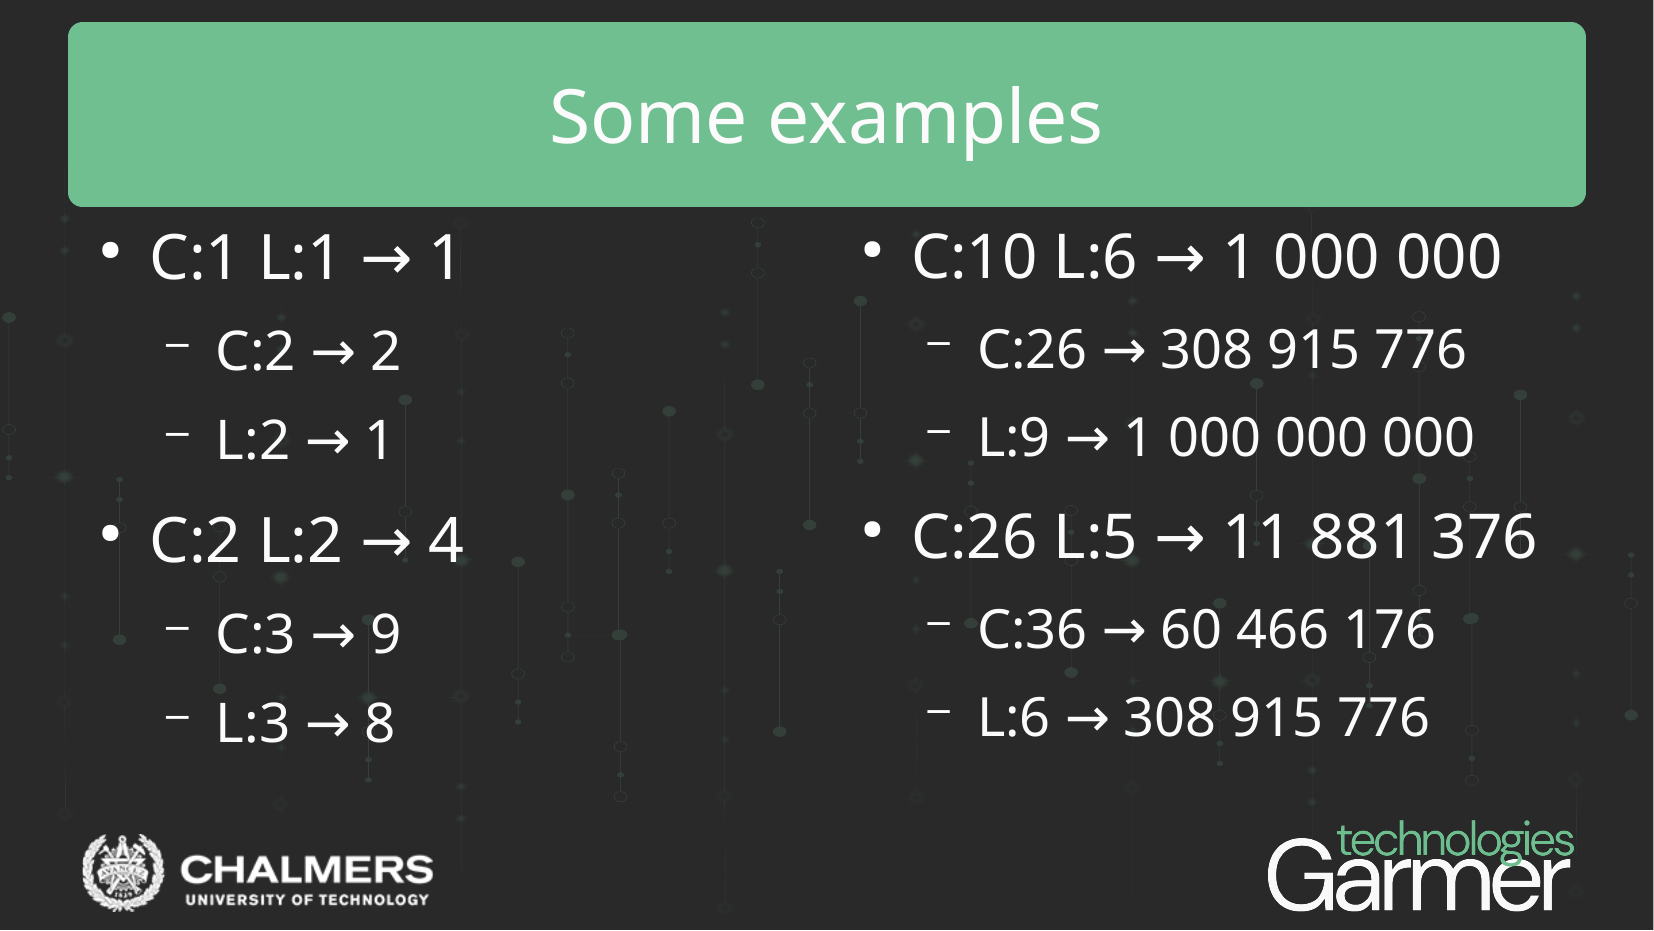

# Some examples
C:1 L:1 → 1
C:2 → 2
L:2 → 1
C:2 L:2 → 4
C:3 → 9
L:3 → 8
C:10 L:6 → 1 000 000
C:26 → 308 915 776
L:9 → 1 000 000 000
C:26 L:5 → 11 881 376
C:36 → 60 466 176
L:6 → 308 915 776